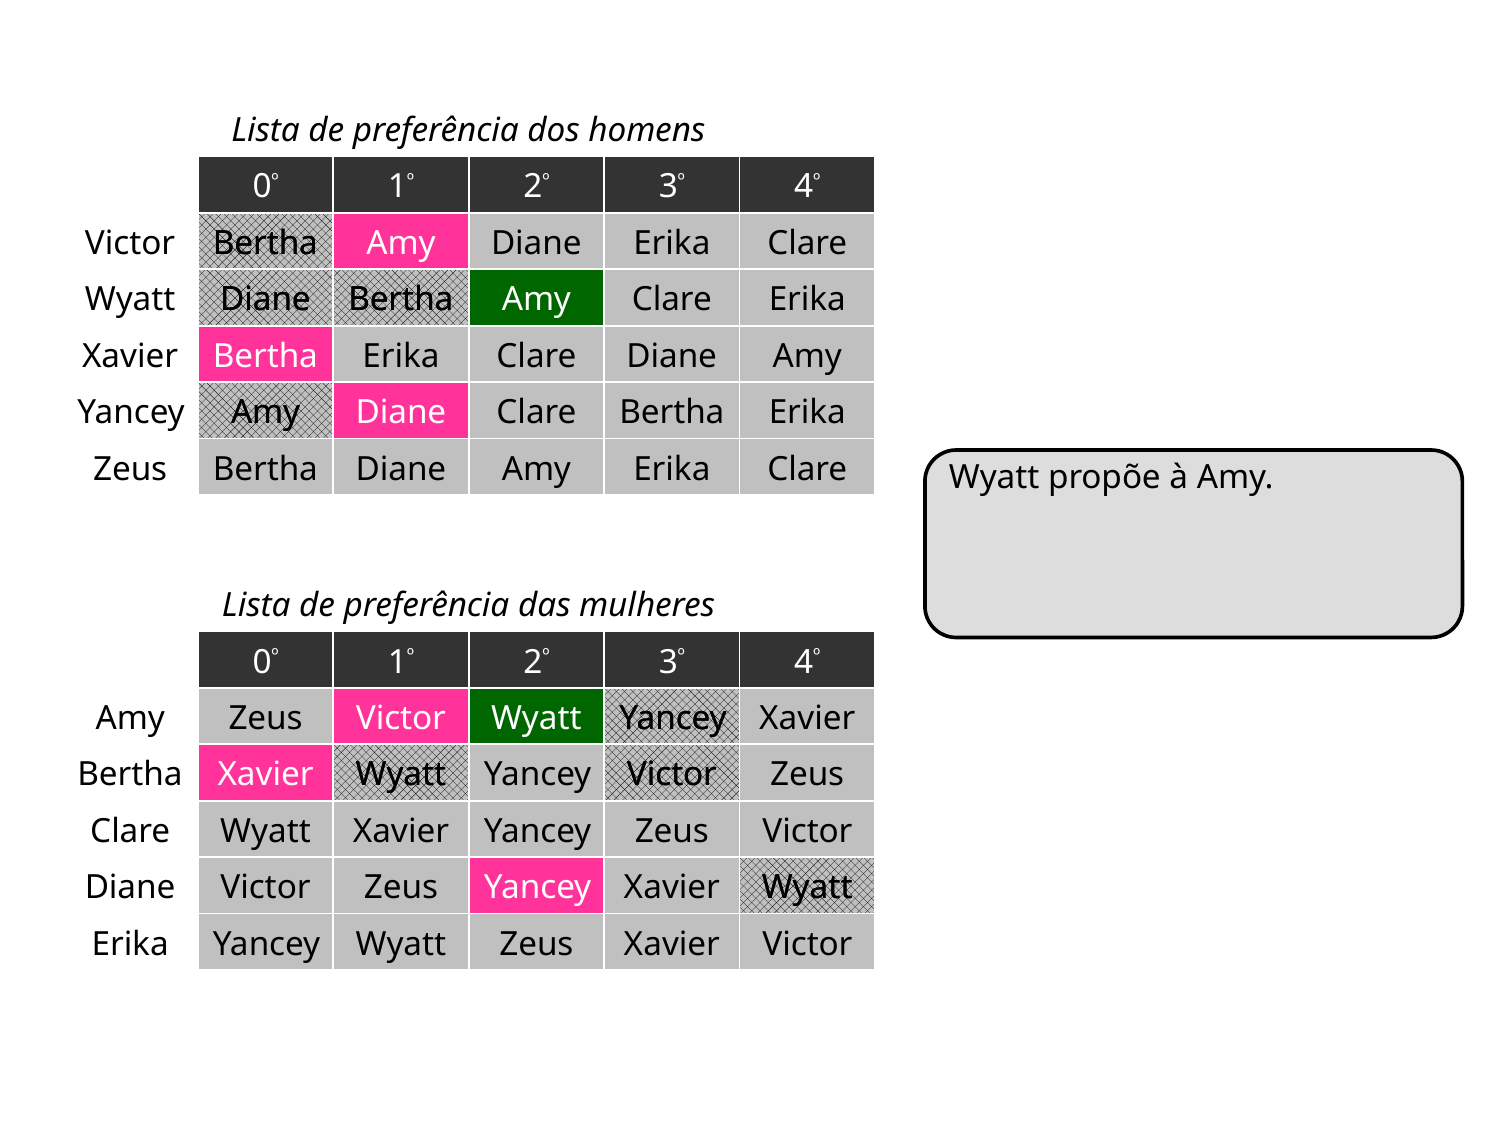

Bertha
Amy
Diane
Bertha
Amy
Wyatt
Bertha
Amy
Diane
Wyatt propõe à Amy.
Victor
Yancey
Xavier
Wyatt
Victor
Yancey
Wyatt